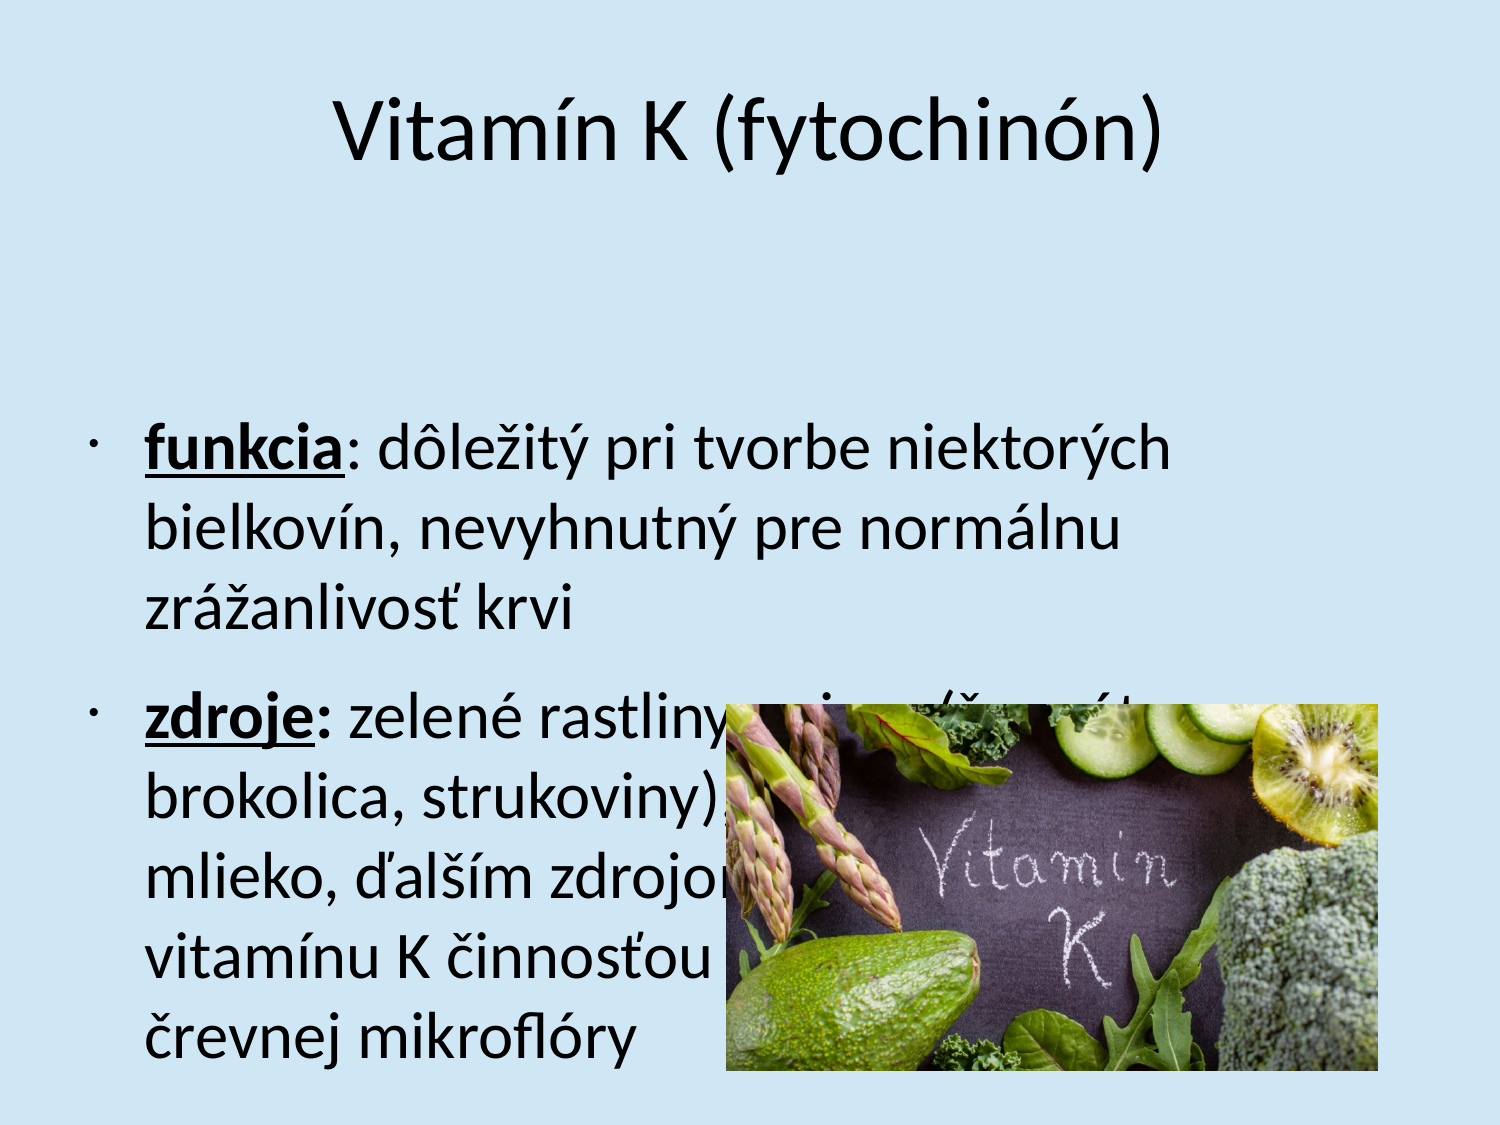

# Vitamín K (fytochinón)
funkcia: dôležitý pri tvorbe niektorých bielkovín, nevyhnutný pre normálnu zrážanlivosť krvi
zdroje: zelené rastliny a riasy (špenát, brokolica, strukoviny), pečeň, vajcia, mäso a mlieko, ďalším zdrojom je produkcia
vitamínu K činnosťou
črevnej mikroflóry